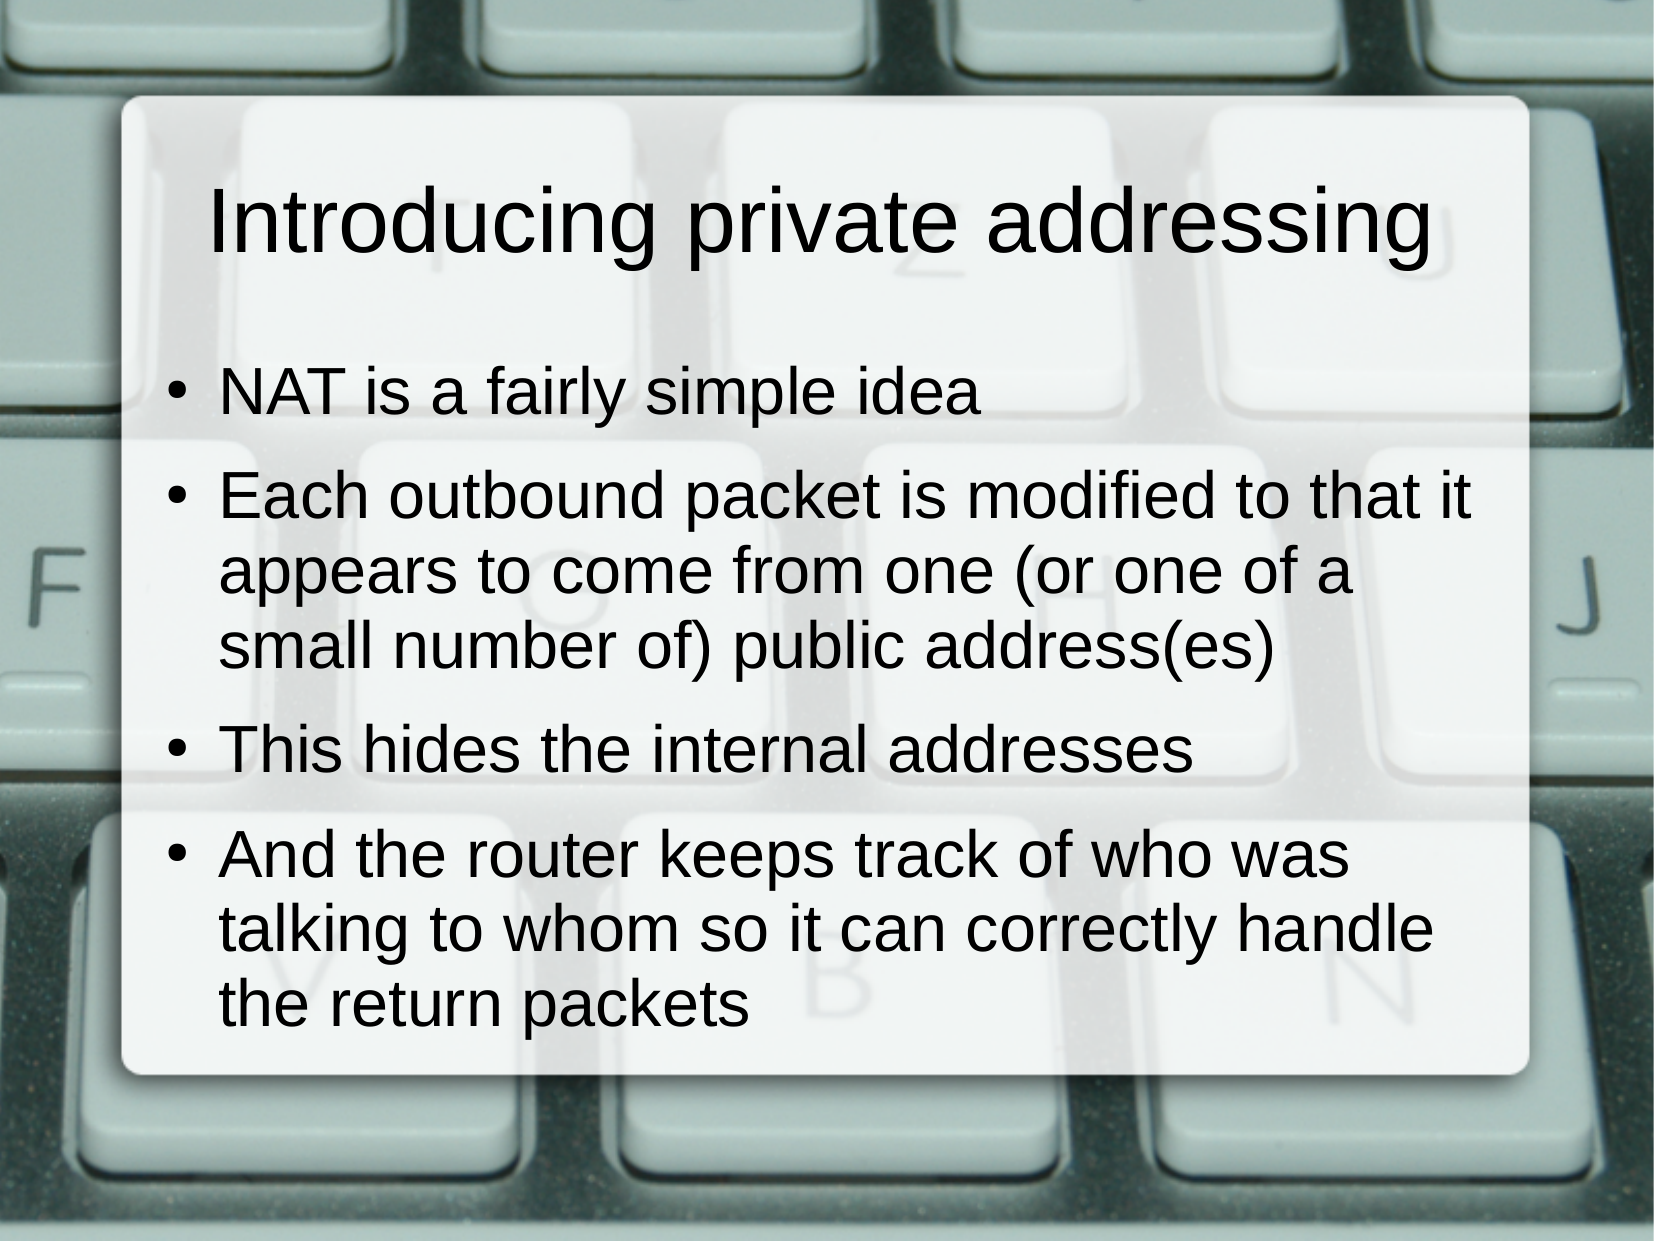

# Introducing private addressing
NAT is a fairly simple idea
Each outbound packet is modified to that it appears to come from one (or one of a small number of) public address(es)
This hides the internal addresses
And the router keeps track of who was talking to whom so it can correctly handle the return packets